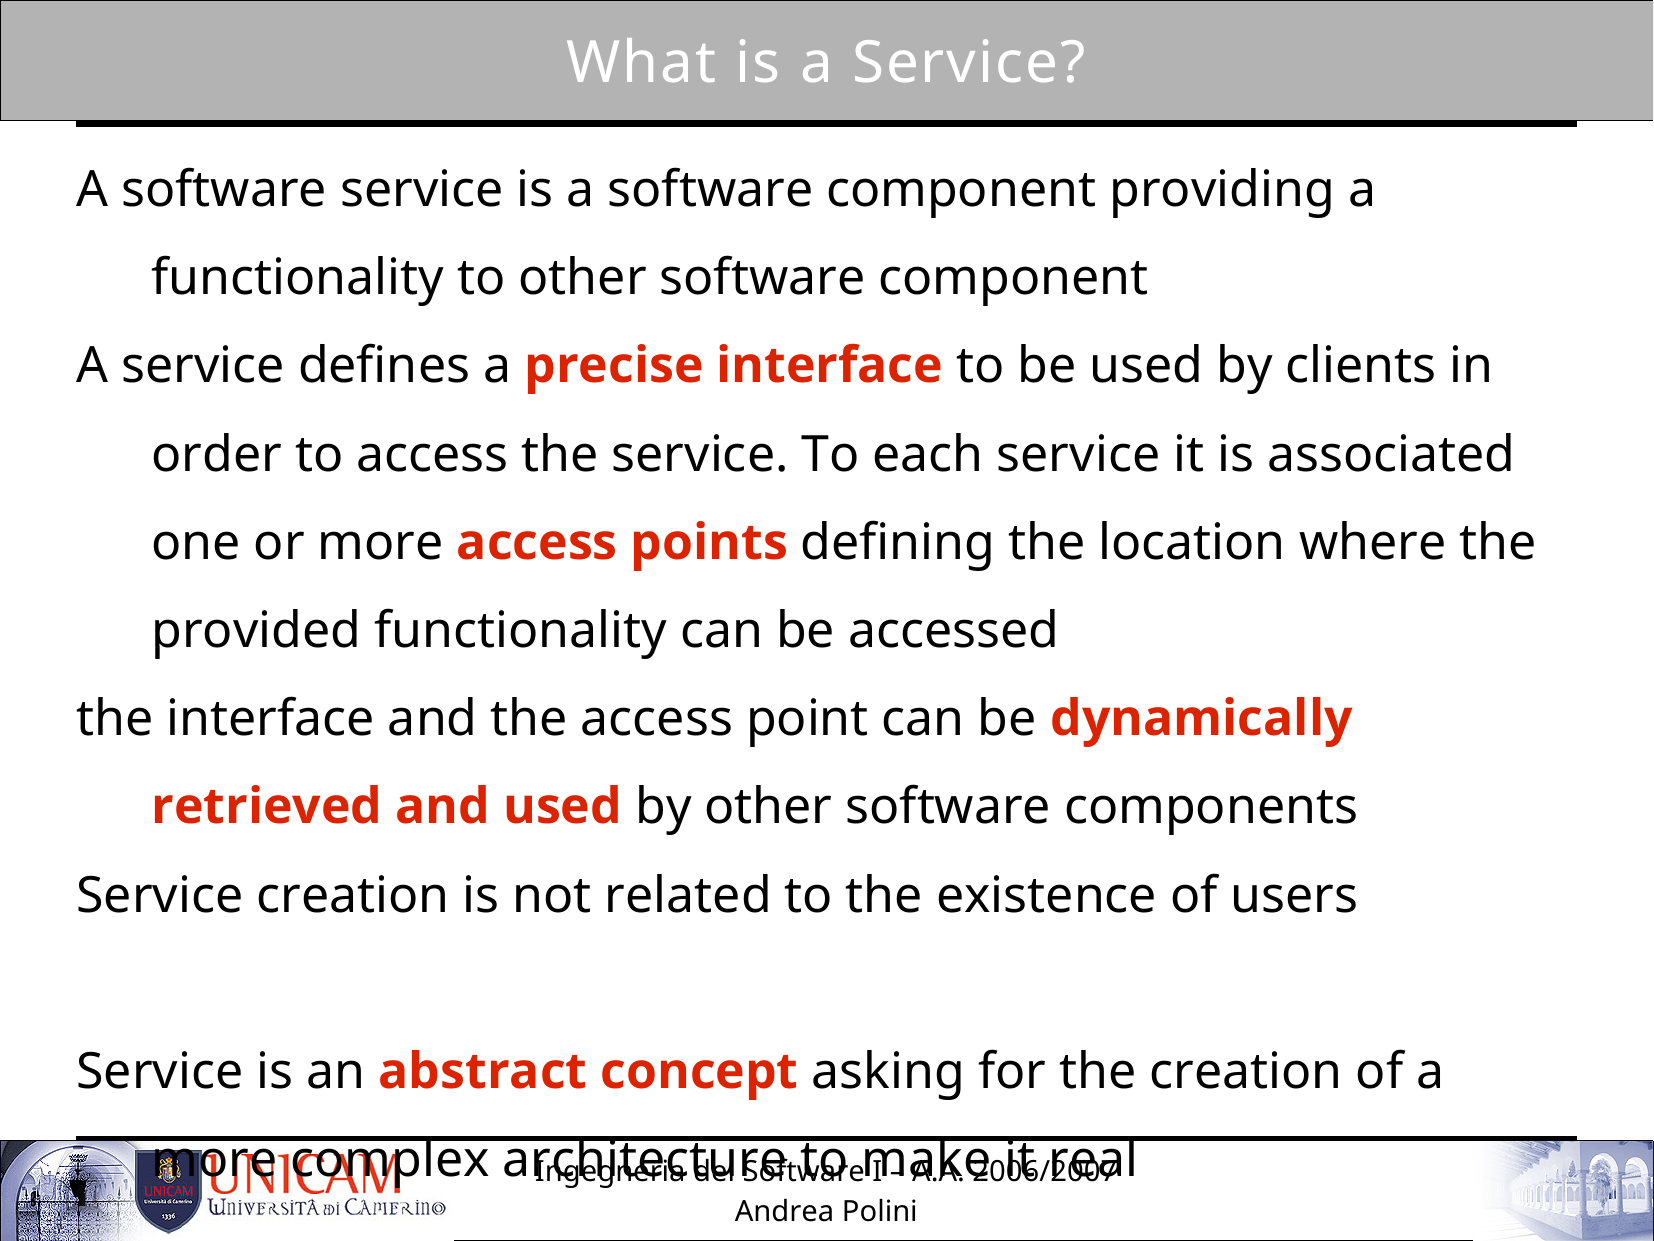

# What is a Service?
A software service is a software component providing a functionality to other software component
A service defines a precise interface to be used by clients in order to access the service. To each service it is associated one or more access points defining the location where the provided functionality can be accessed
the interface and the access point can be dynamically retrieved and used by other software components
Service creation is not related to the existence of users
Service is an abstract concept asking for the creation of a more complex architecture to make it real